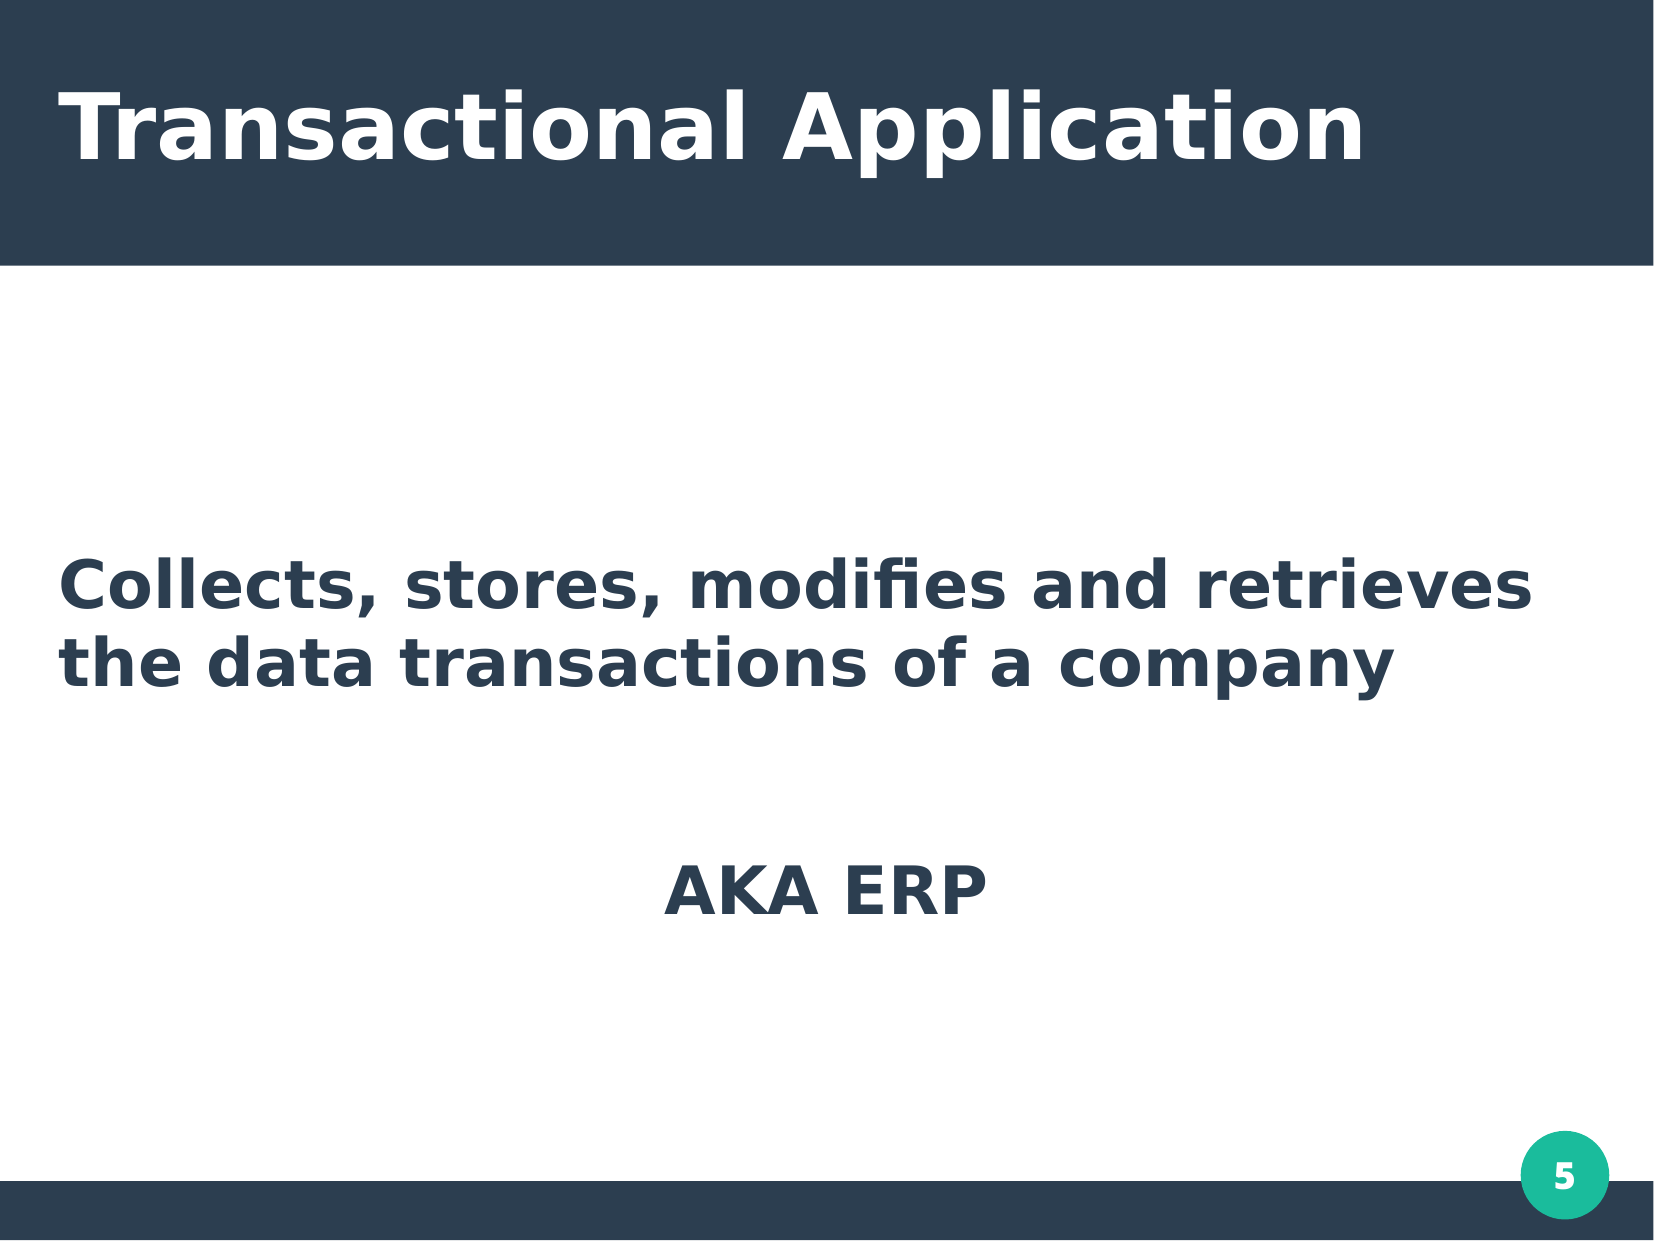

# Transactional Application
Collects, stores, modifies and retrieves
the data transactions of a company
AKA ERP
5